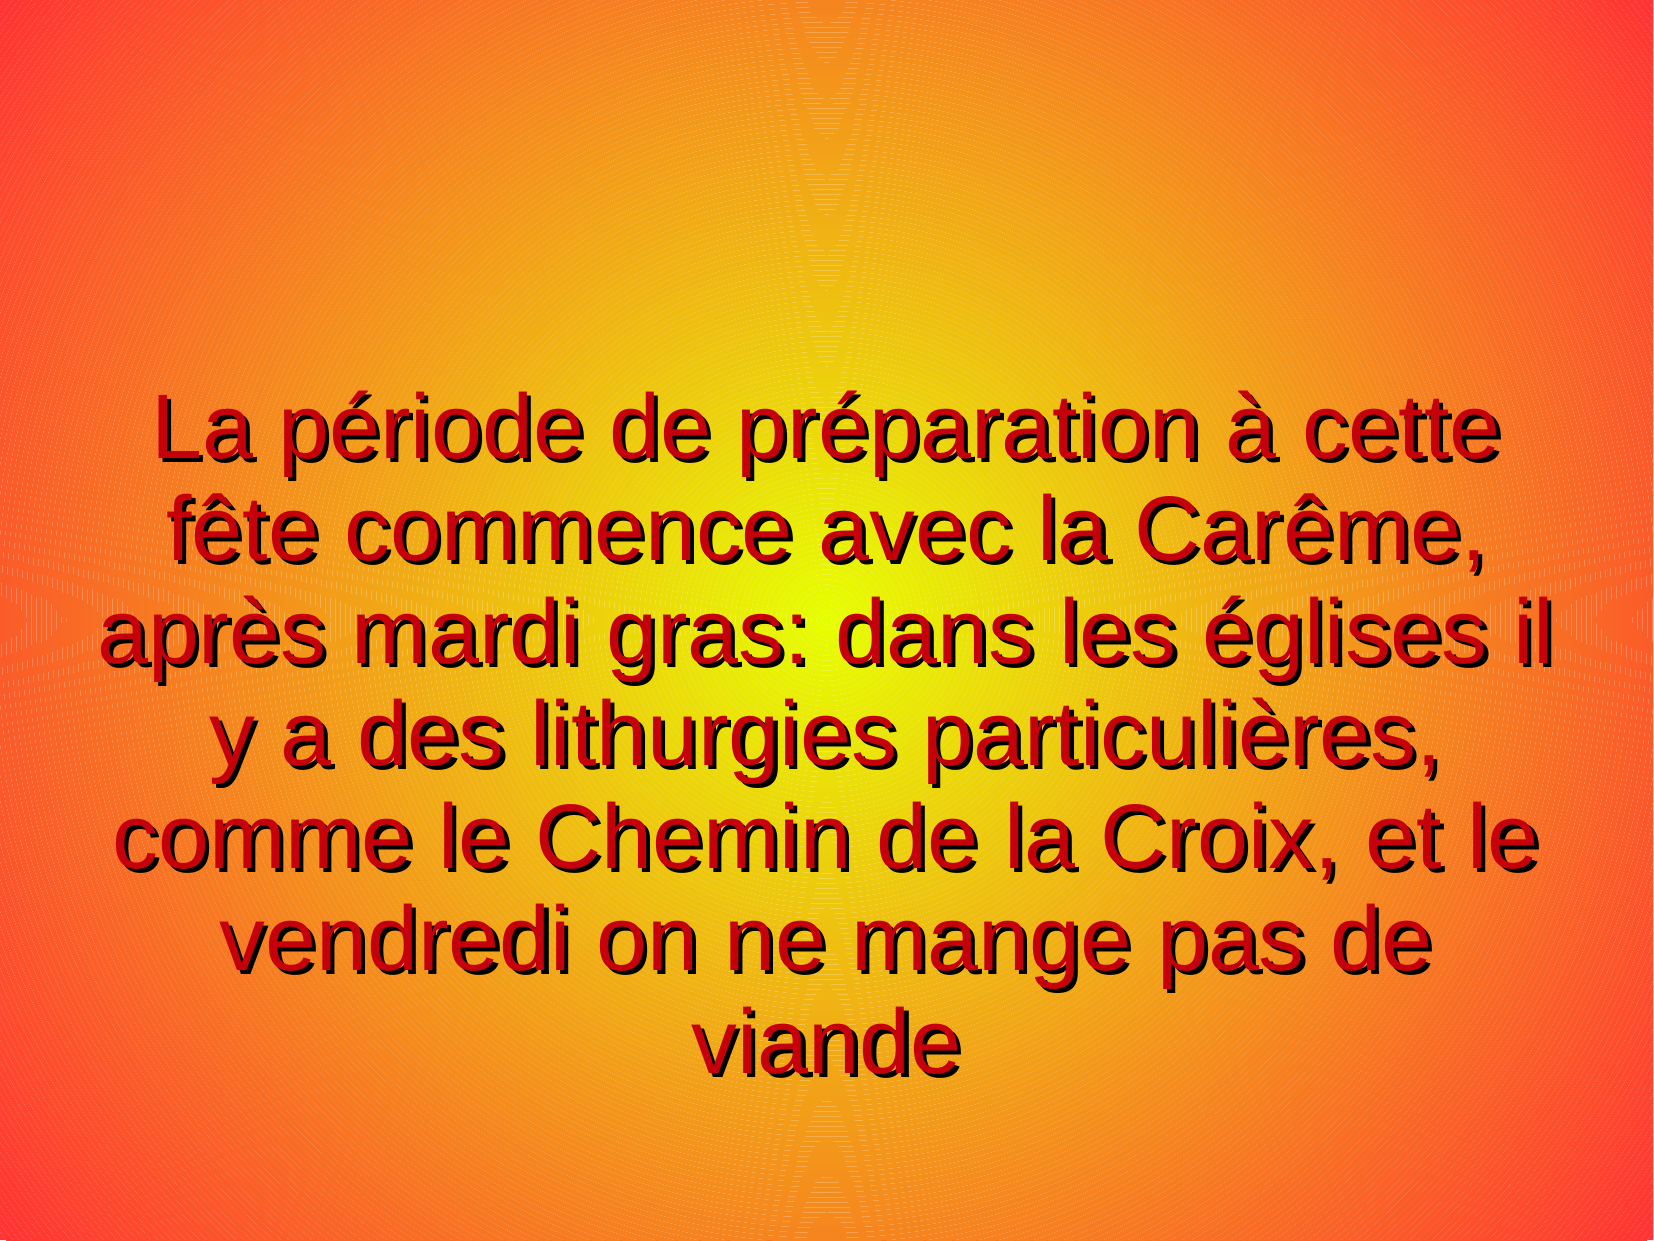

# La période de préparation à cette fête commence avec la Carême, après mardi gras: dans les églises il y a des lithurgies particulières, comme le Chemin de la Croix, et le vendredi on ne mange pas de viande